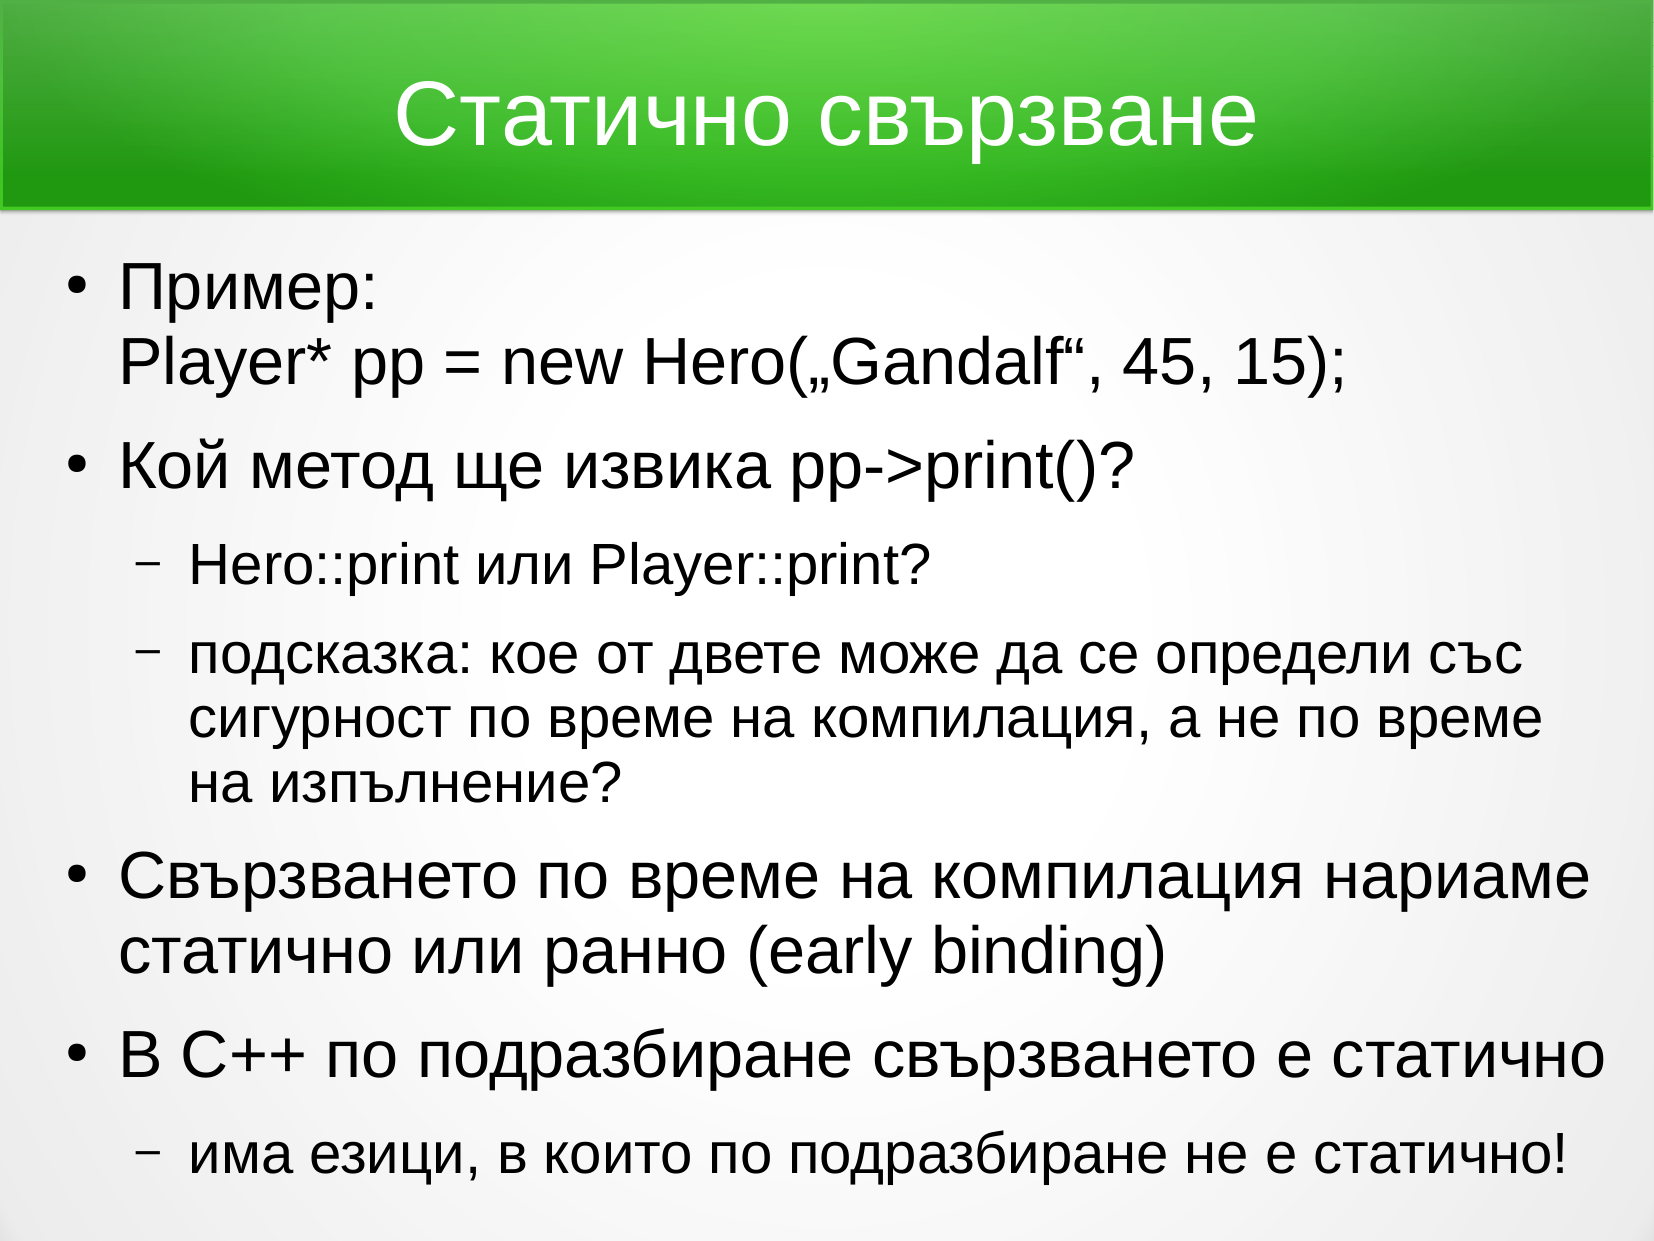

# Статично свързване
Пример:
Player* pp = new Hero(„Gandalf“, 45, 15);
Кой метод ще извика pp->print()?
Hero::print или Player::print?
подсказка: кое от двете може да се определи със сигурност по време на компилация, а не по време на изпълнение?
Свързването по време на компилация нариаме статично или ранно (early binding)
В C++ по подразбиране свързването е статично
има езици, в които по подразбиране не е статично!